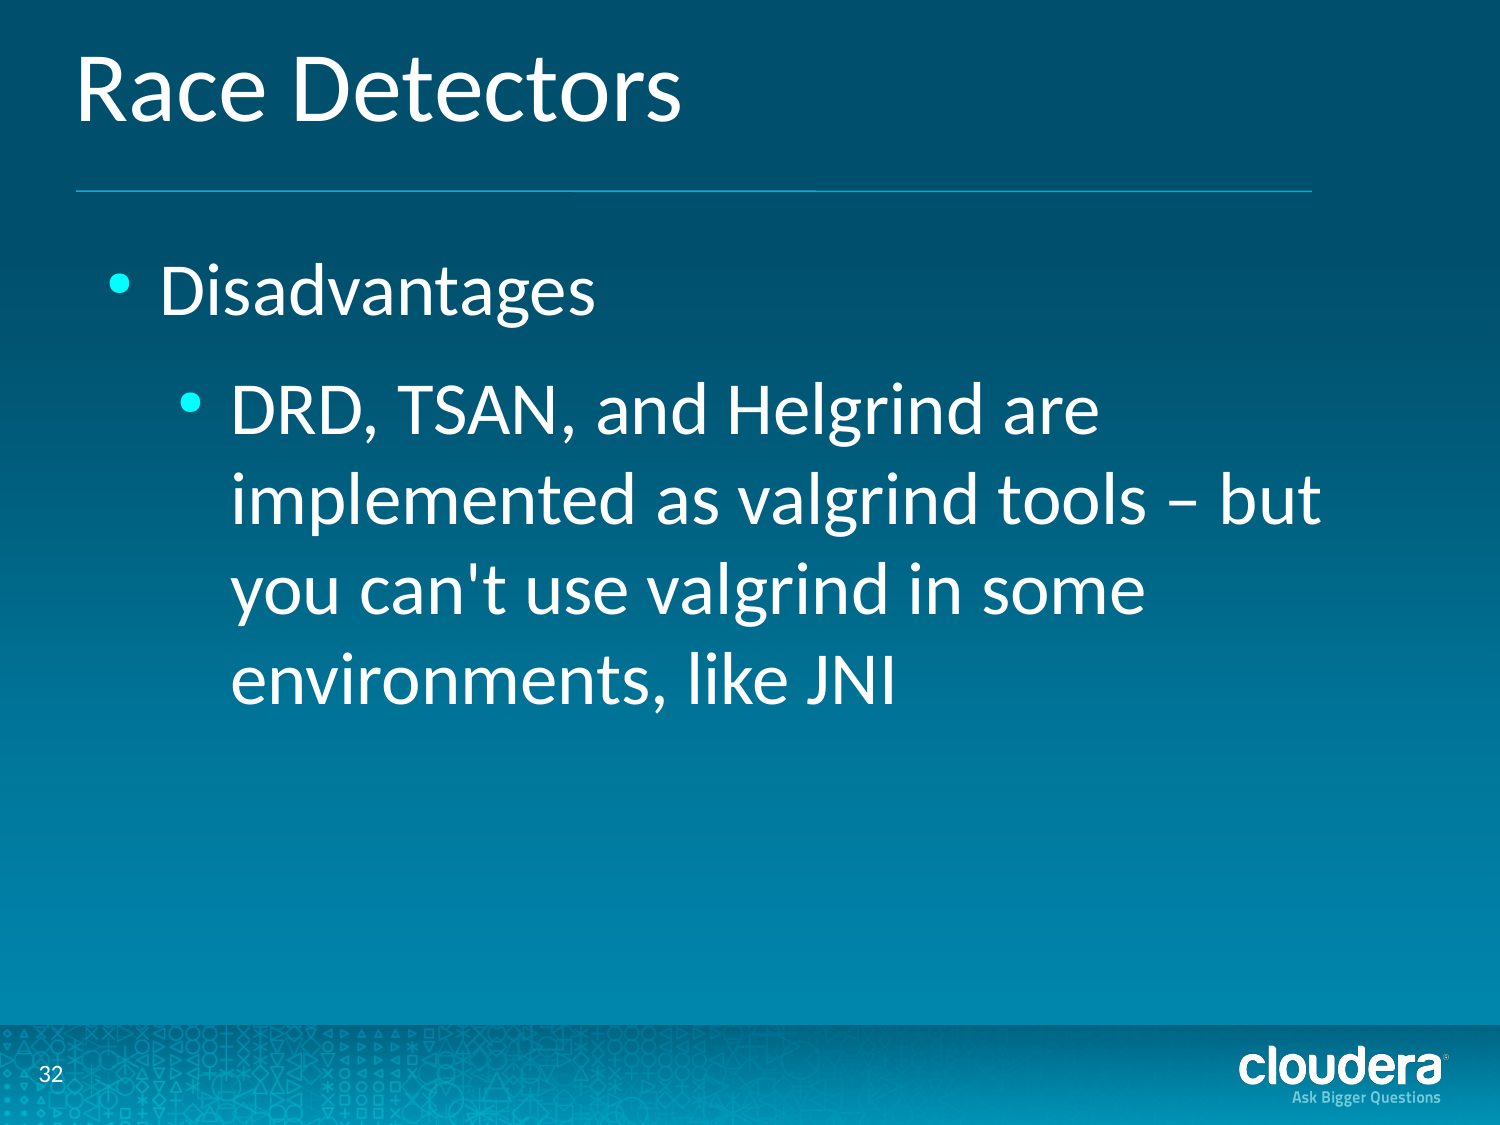

# Race Detectors
Disadvantages
DRD, TSAN, and Helgrind are implemented as valgrind tools – but you can't use valgrind in some environments, like JNI